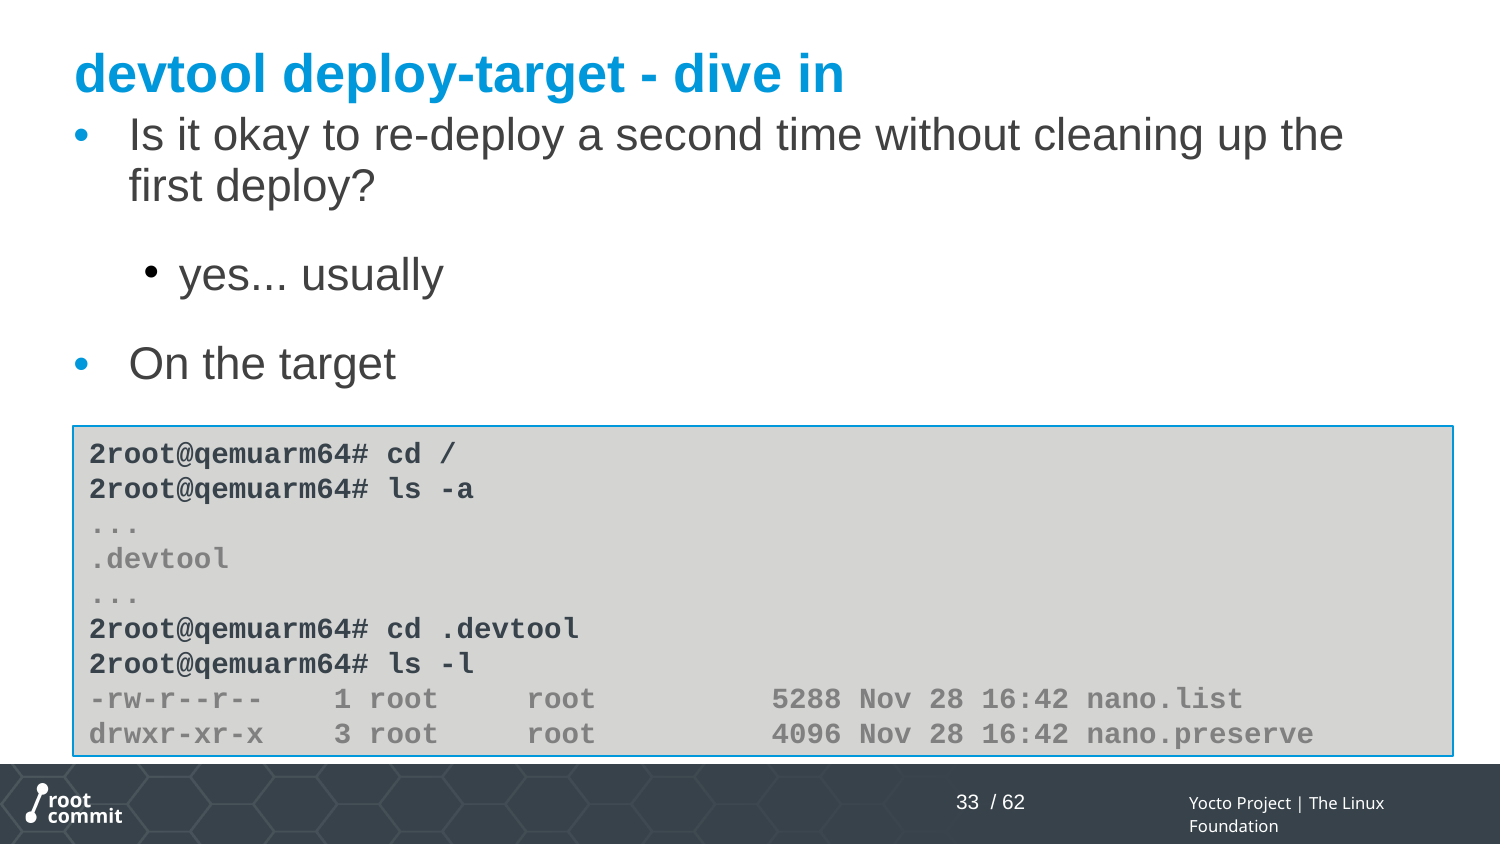

devtool deploy-target - dive in
Is it okay to re-deploy a second time without cleaning up the first deploy?
yes... usually
On the target
2root@qemuarm64# cd /
2root@qemuarm64# ls -a
...
.devtool
...
2root@qemuarm64# cd .devtool
2root@qemuarm64# ls -l
-rw-r--r-- 1 root root 5288 Nov 28 16:42 nano.list
drwxr-xr-x 3 root root 4096 Nov 28 16:42 nano.preserve